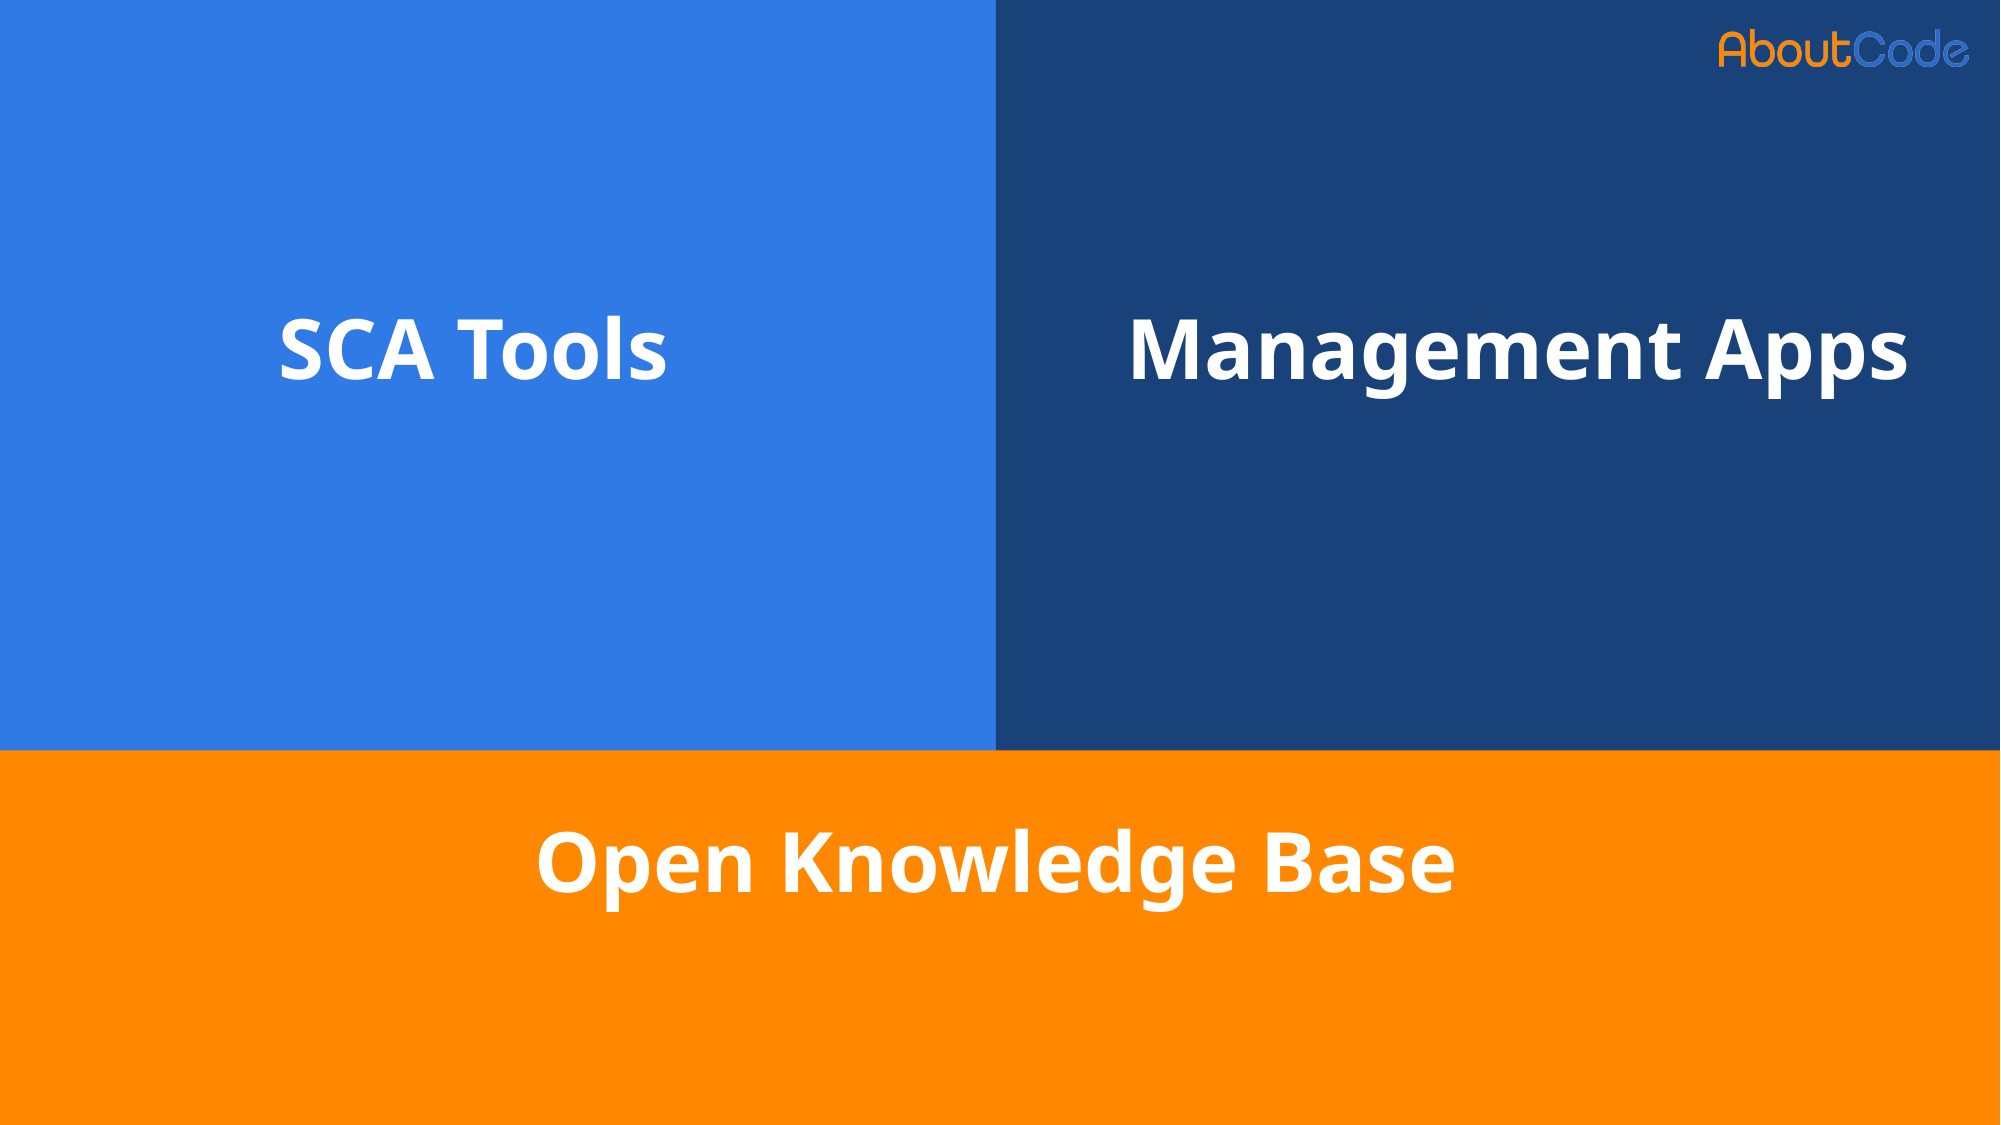

SCA Tools
Management Apps
Open Knowledge Base